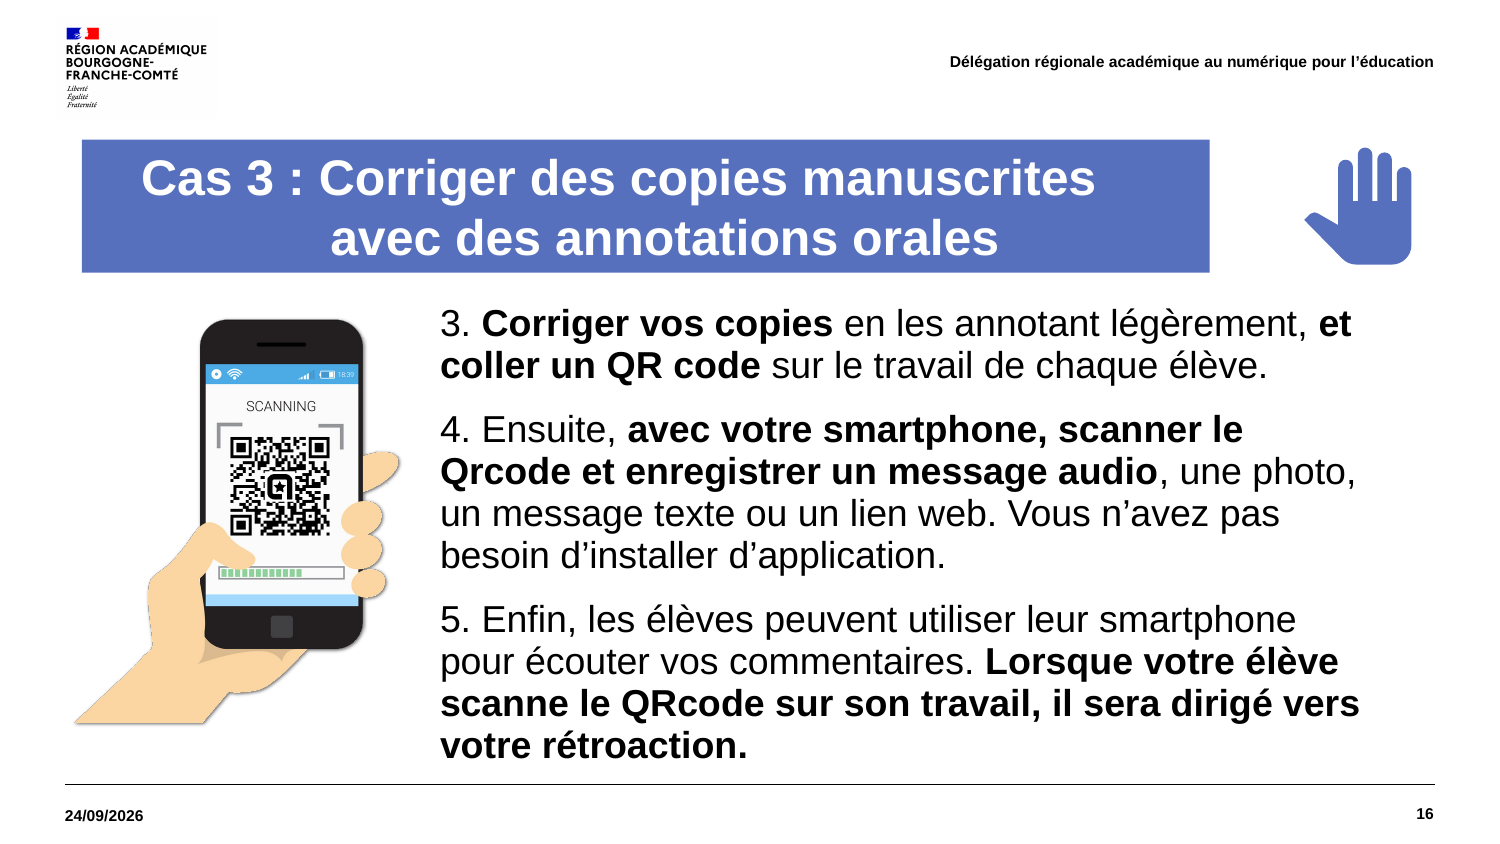

Délégation régionale académique au numérique pour l’éducation
Cas 3 : Corriger des copies manuscrites 		 avec des annotations orales
3. Corriger vos copies en les annotant légèrement, et coller un QR code sur le travail de chaque élève.
4. Ensuite, avec votre smartphone, scanner le Qrcode et enregistrer un message audio, une photo, un message texte ou un lien web. Vous n’avez pas besoin d’installer d’application.
5. Enfin, les élèves peuvent utiliser leur smartphone pour écouter vos commentaires. Lorsque votre élève scanne le QRcode sur son travail, il sera dirigé vers votre rétroaction.